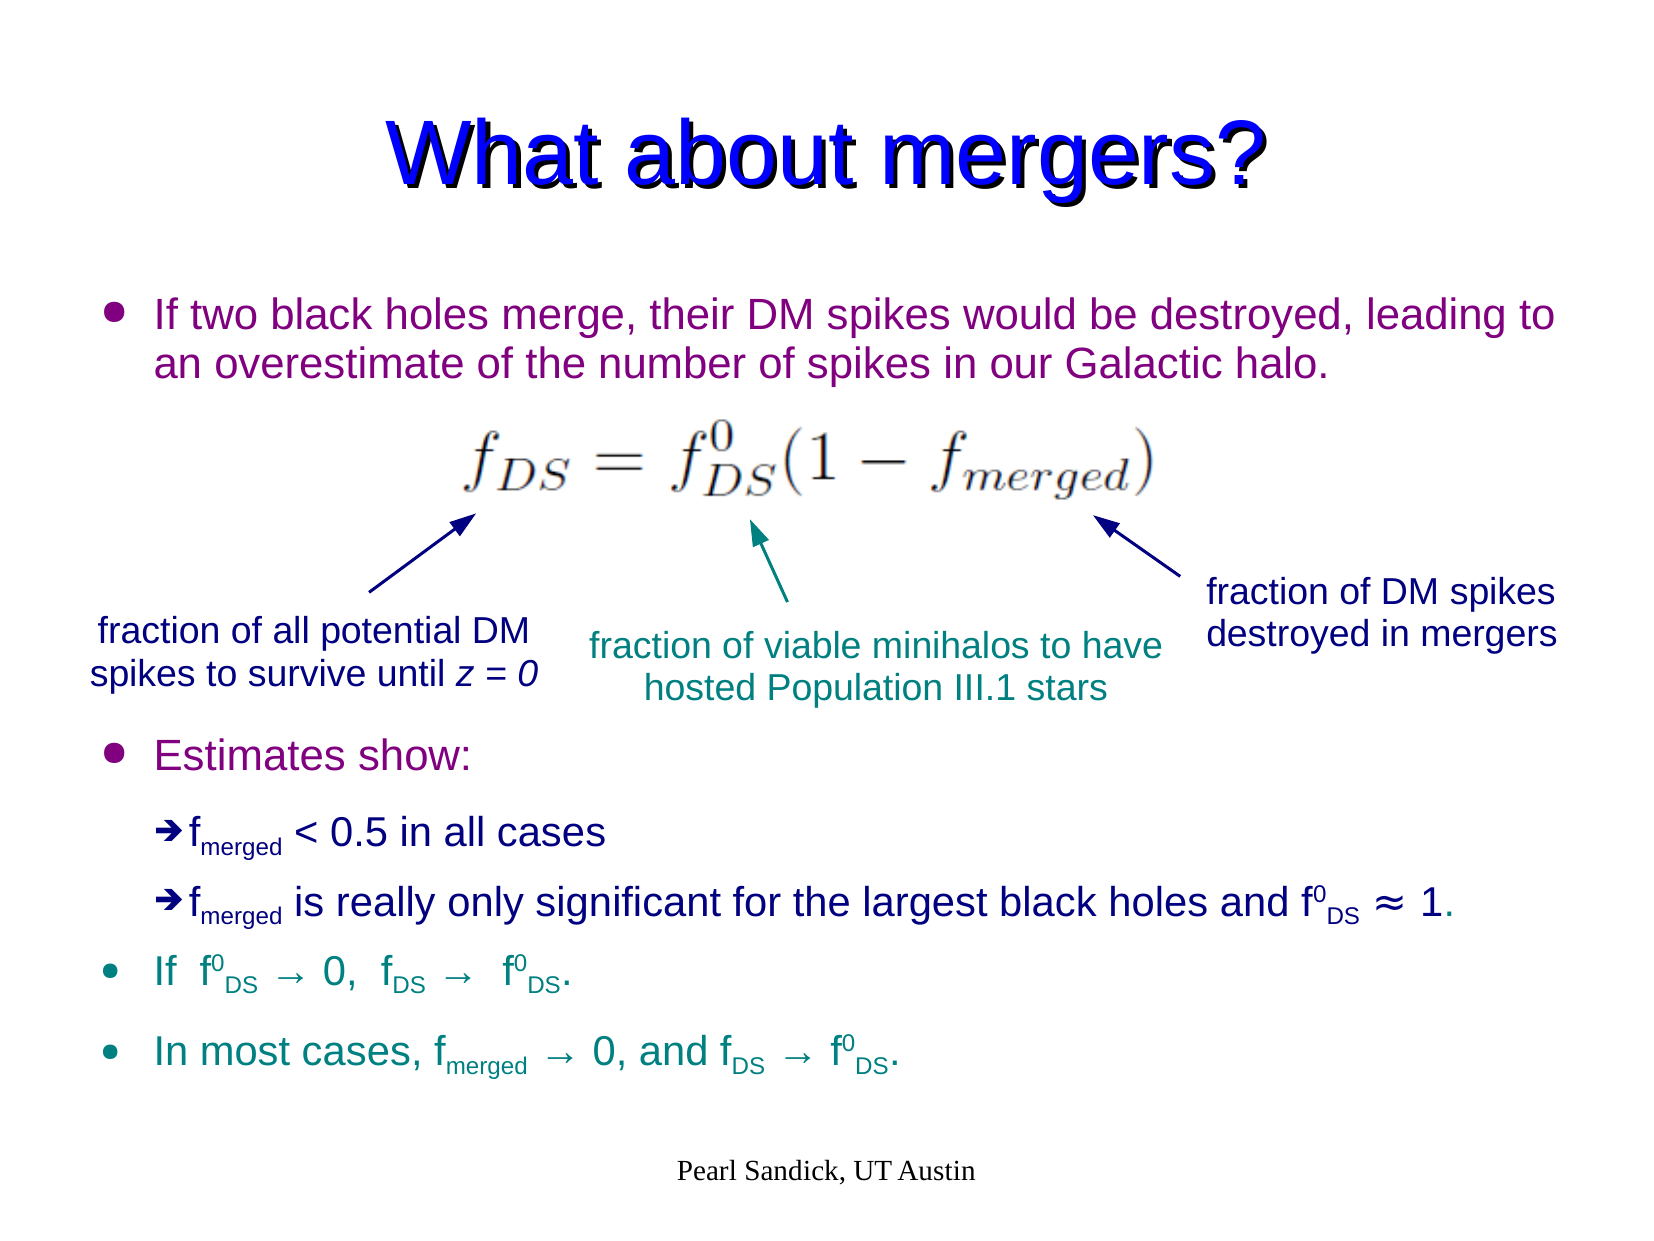

# What about mergers?
If two black holes merge, their DM spikes would be destroyed, leading to an overestimate of the number of spikes in our Galactic halo.
Estimates show:
fmerged < 0.5 in all cases
fmerged is really only significant for the largest black holes and f0DS ≈ 1.
If f0DS → 0, fDS → f0DS.
In most cases, fmerged → 0, and fDS → f0DS.
fraction of DM spikes
destroyed in mergers
fraction of all potential DM
spikes to survive until z = 0
fraction of viable minihalos to have
hosted Population III.1 stars
Pearl Sandick, UT Austin